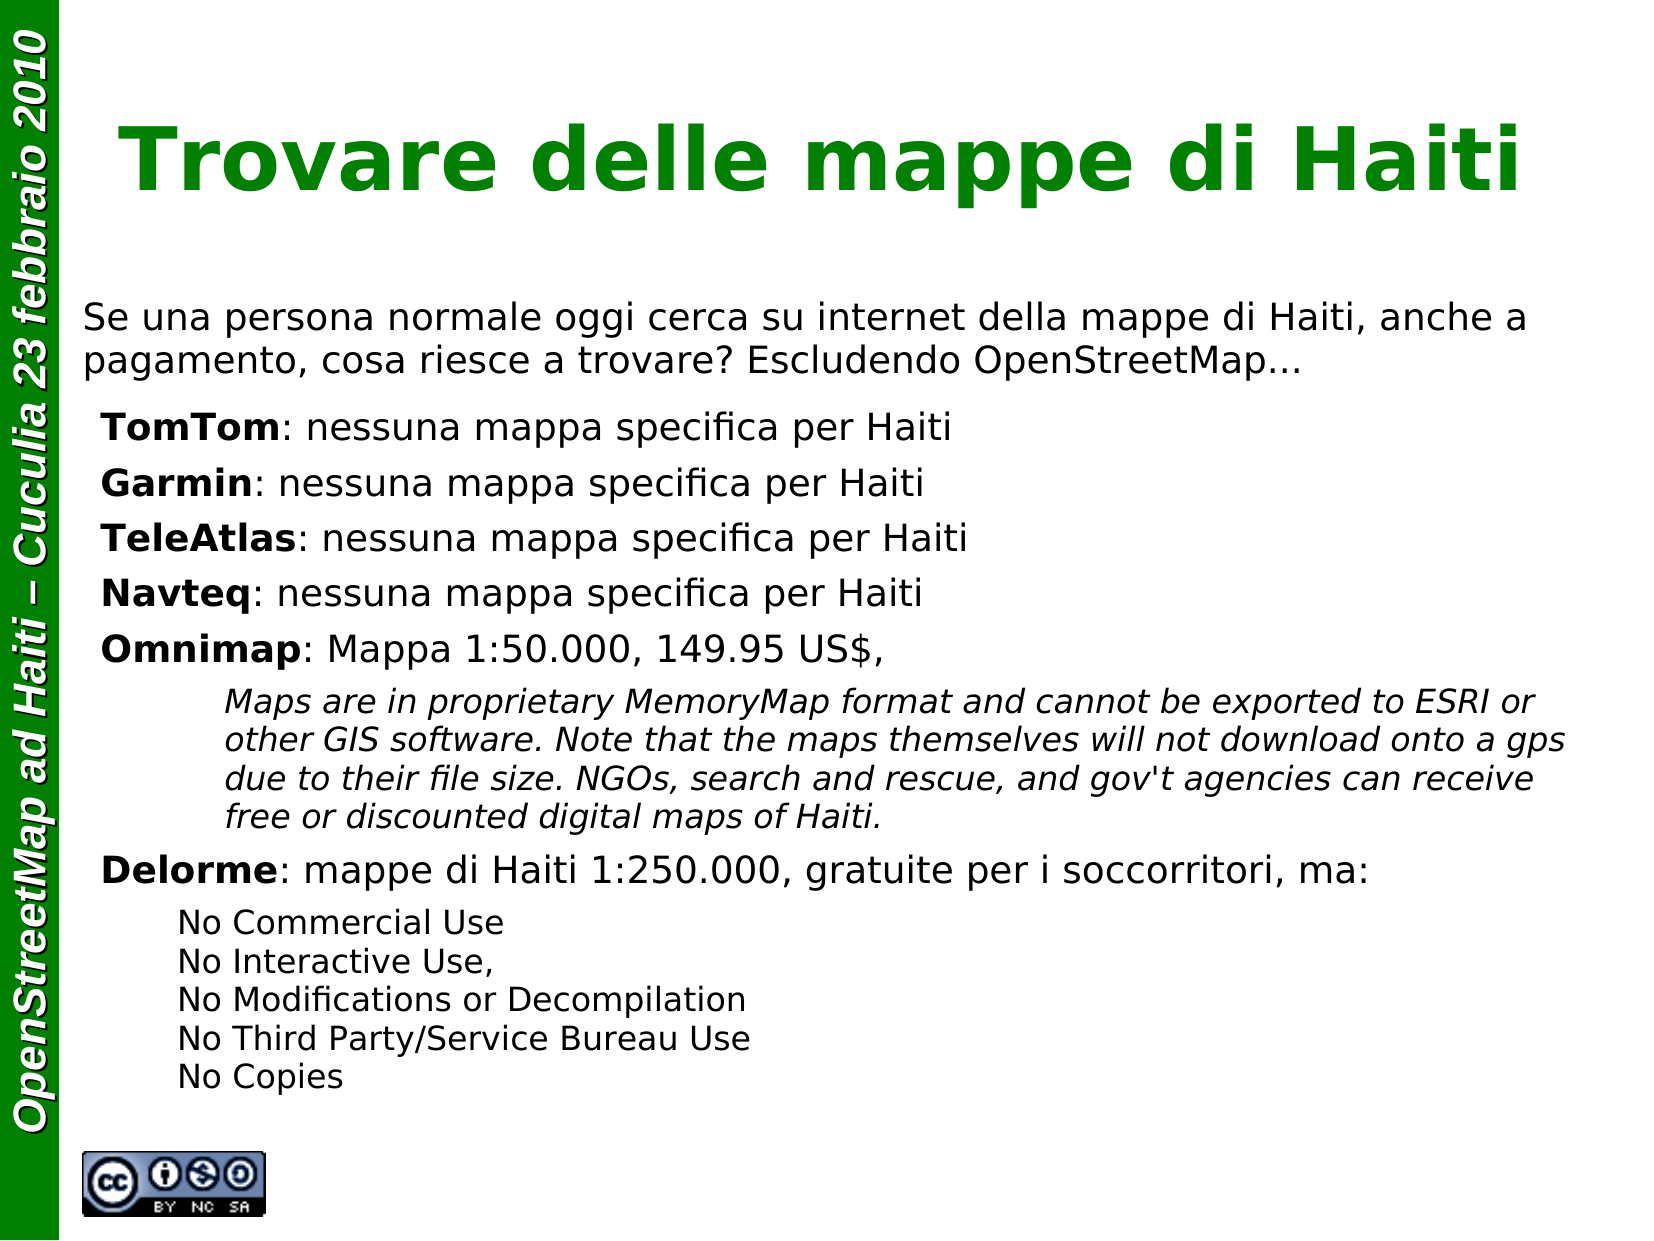

# Trovare delle mappe di Haiti
Se una persona normale oggi cerca su internet della mappe di Haiti, anche a pagamento, cosa riesce a trovare? Escludendo OpenStreetMap...
TomTom: nessuna mappa specifica per Haiti
Garmin: nessuna mappa specifica per Haiti
TeleAtlas: nessuna mappa specifica per Haiti
Navteq: nessuna mappa specifica per Haiti
Omnimap: Mappa 1:50.000, 149.95 US$,
Maps are in proprietary MemoryMap format and cannot be exported to ESRI or other GIS software. Note that the maps themselves will not download onto a gps due to their file size. NGOs, search and rescue, and gov't agencies can receive free or discounted digital maps of Haiti.
Delorme: mappe di Haiti 1:250.000, gratuite per i soccorritori, ma:
No Commercial Use
No Interactive Use,
No Modifications or Decompilation
No Third Party/Service Bureau Use
No Copies